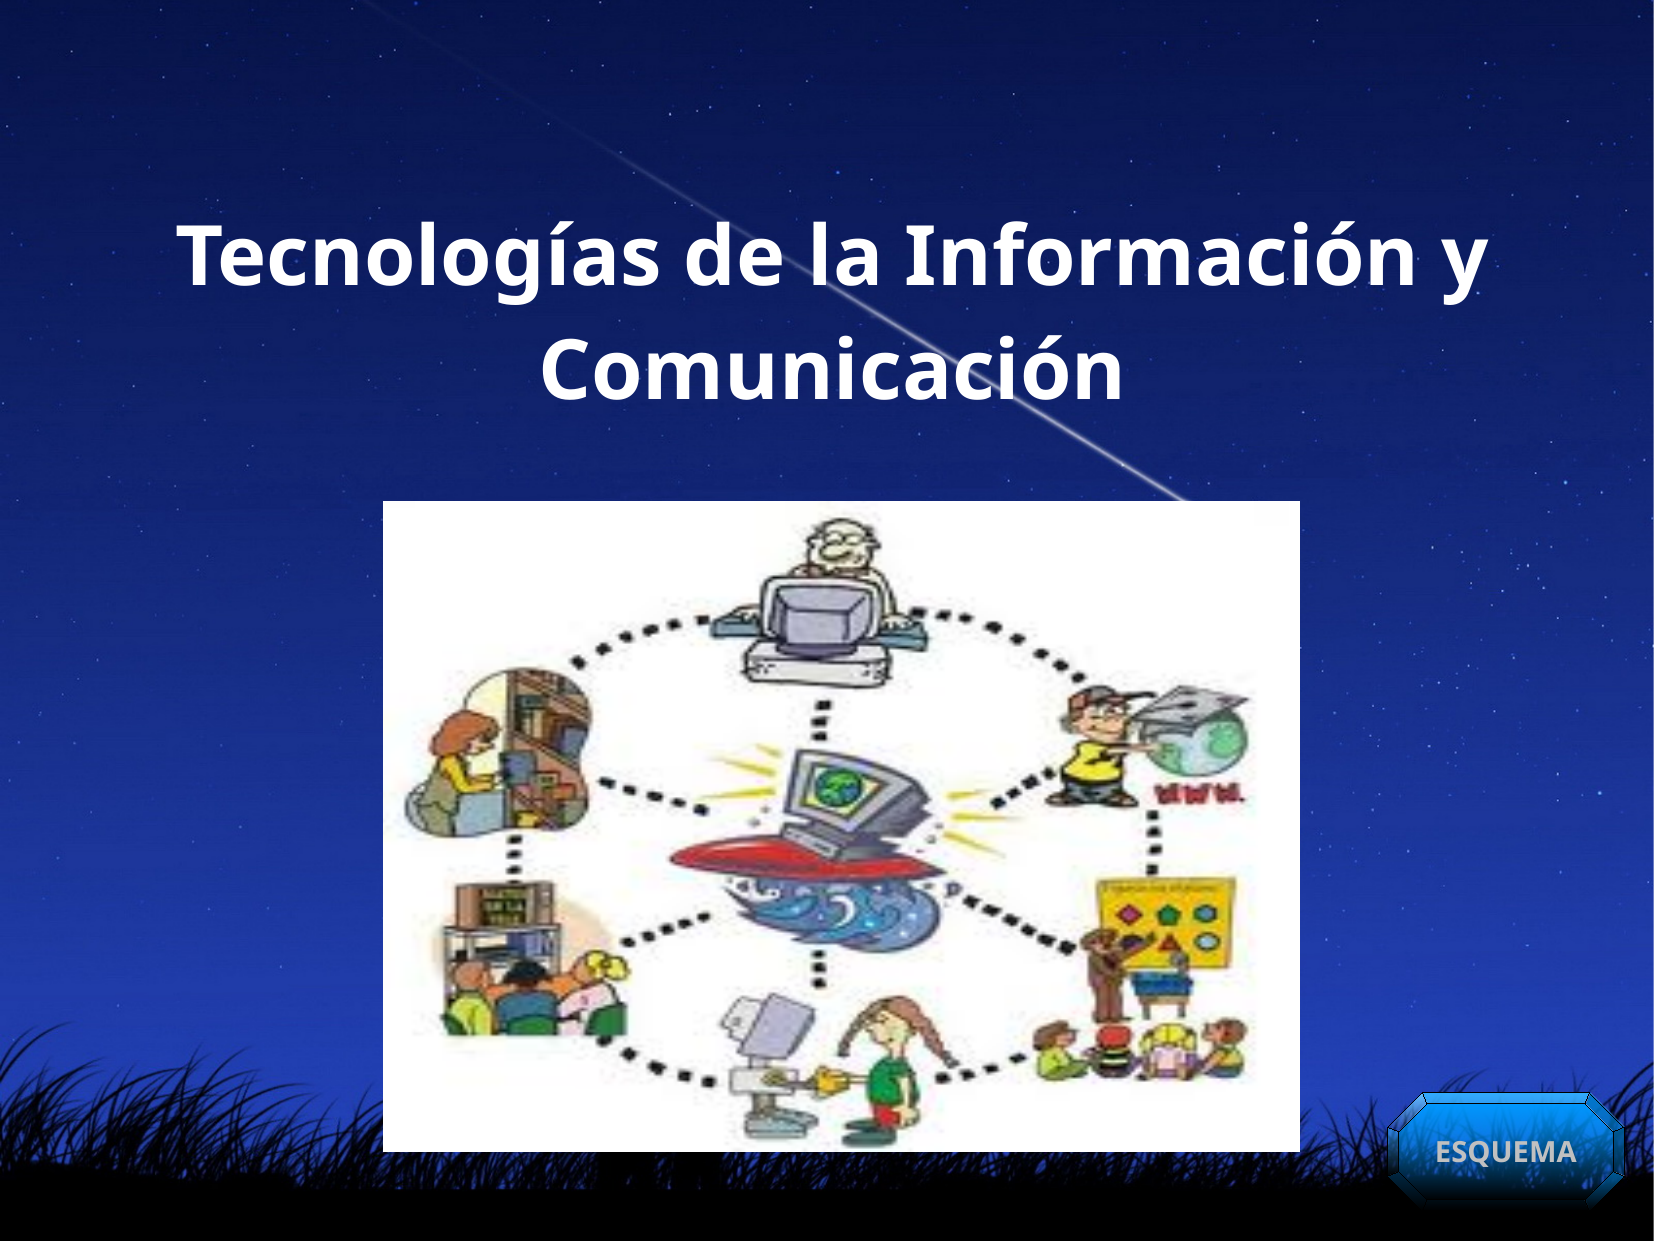

# Tecnologías de la Información y Comunicación
ESQUEMA